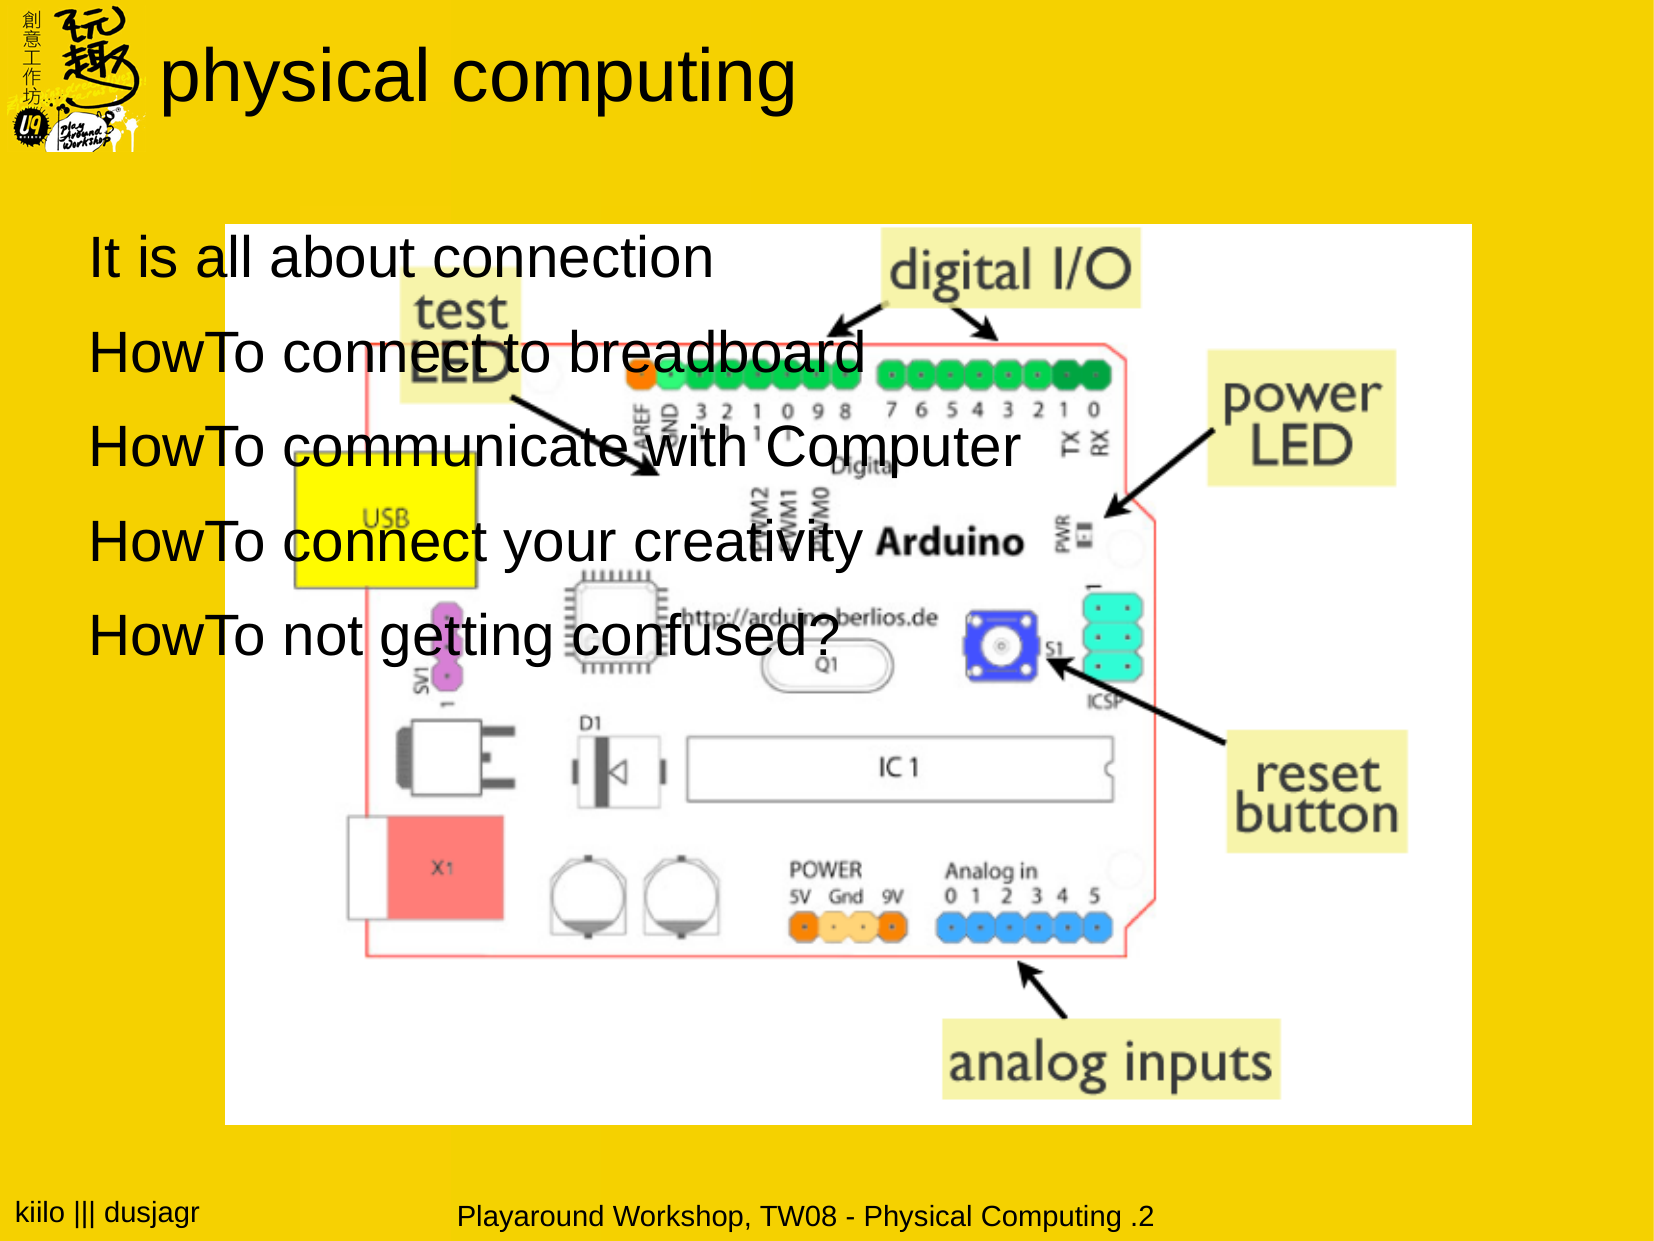

# physical computing
It is all about connection
HowTo connect to breadboard
HowTo communicate with Computer
HowTo connect your creativity
HowTo not getting confused?
Playaround Workshop, TW08 - Physical Computing .2